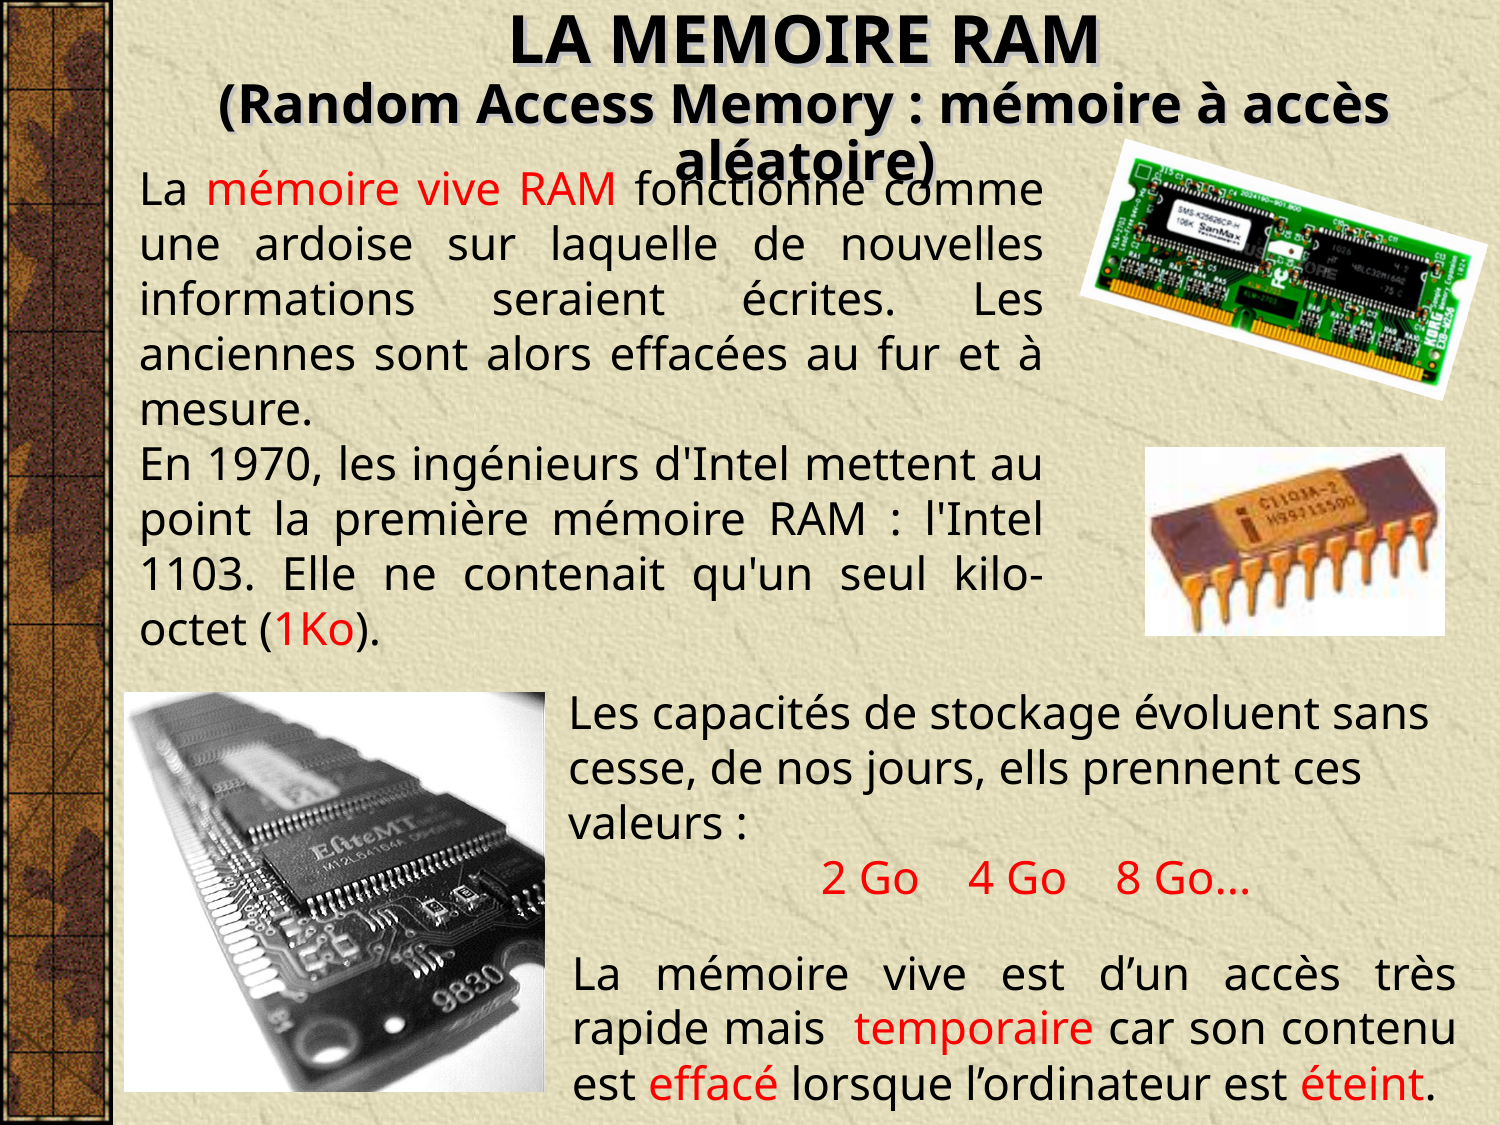

LA MEMOIRE RAM
(Random Access Memory : mémoire à accès aléatoire)‏
La mémoire vive RAM fonctionne comme une ardoise sur laquelle de nouvelles informations seraient écrites. Les anciennes sont alors effacées au fur et à mesure.
En 1970, les ingénieurs d'Intel mettent au point la première mémoire RAM : l'Intel 1103. Elle ne contenait qu'un seul kilo-octet (1Ko).
Les capacités de stockage évoluent sans cesse, de nos jours, ells prennent ces valeurs :
	2 Go	4 Go 8 Go...
La mémoire vive est d’un accès très rapide mais temporaire car son contenu est effacé lorsque l’ordinateur est éteint.